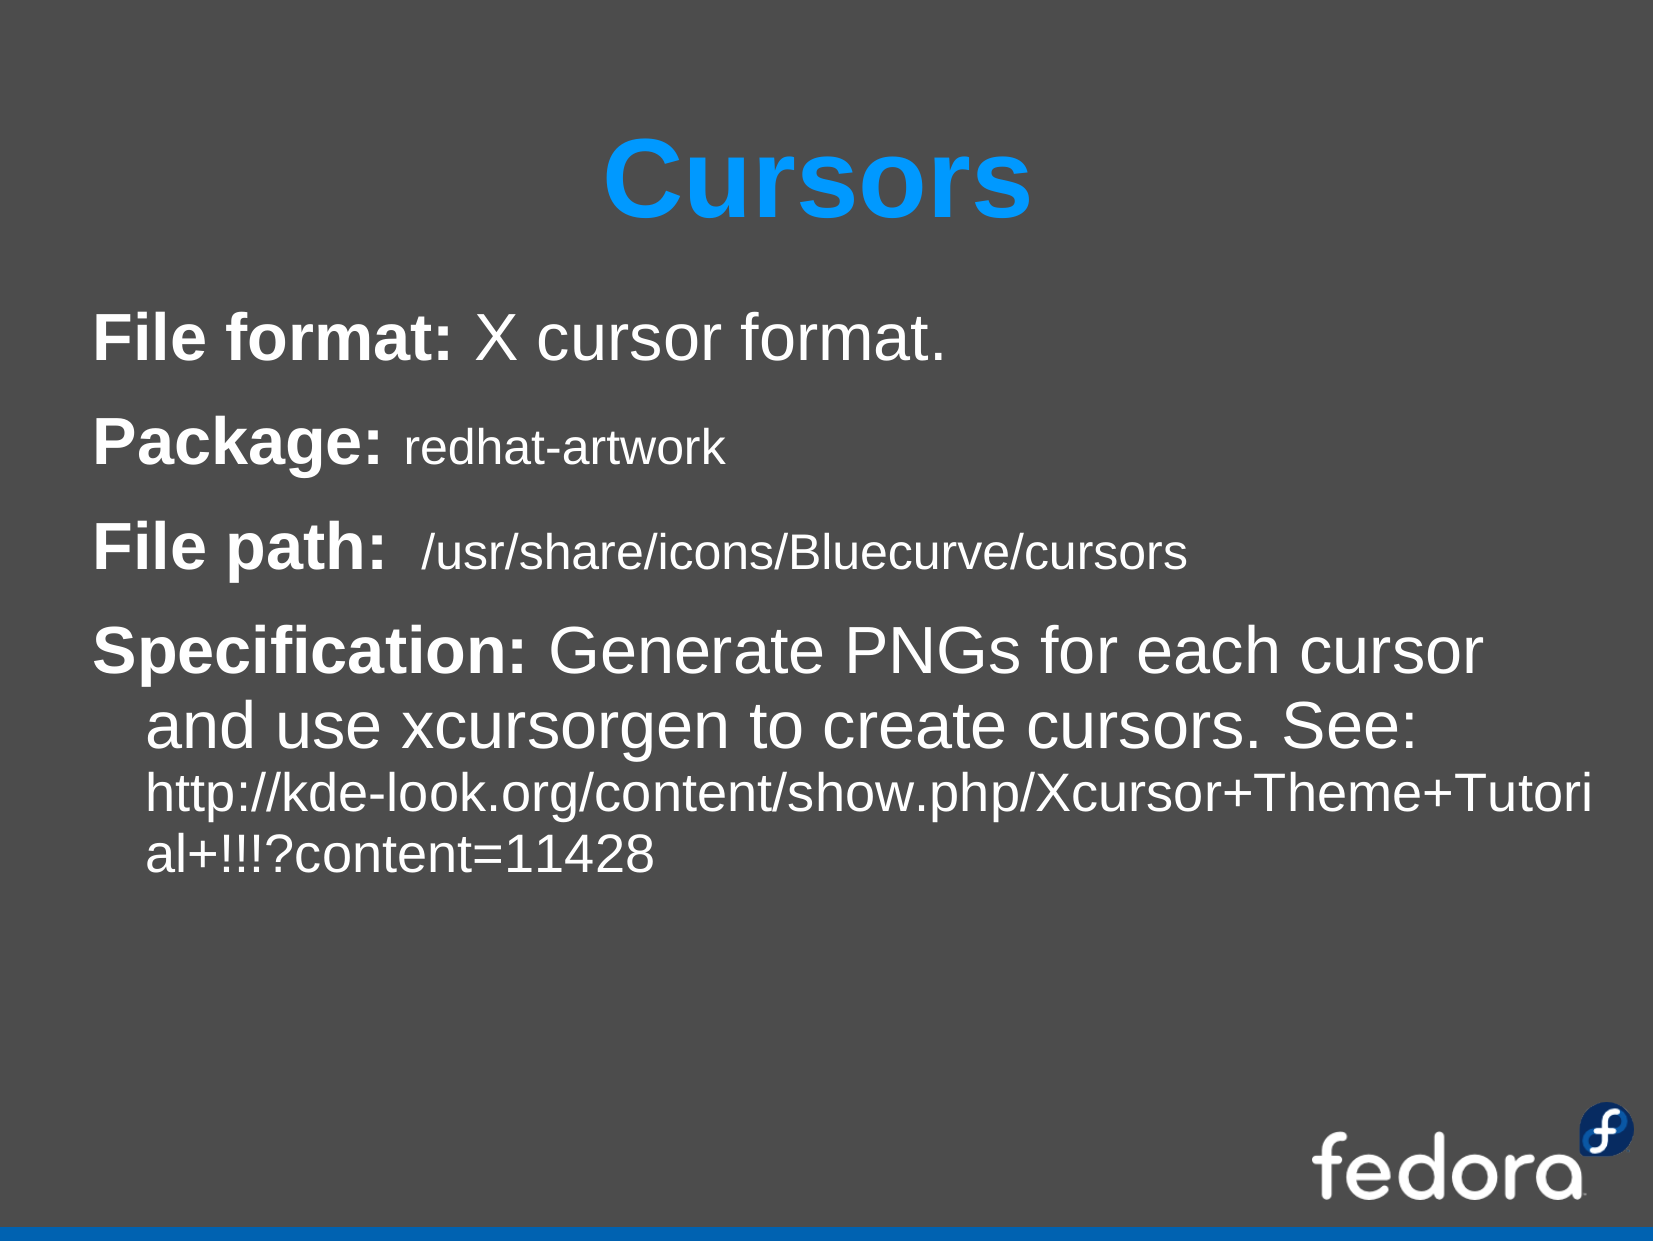

# Cursors
File format: X cursor format.
Package: redhat-artwork
File path: /usr/share/icons/Bluecurve/cursors
Specification: Generate PNGs for each cursor and use xcursorgen to create cursors. See:
http://kde-look.org/content/show.php/Xcursor+Theme+Tutorial+!!!?content=11428